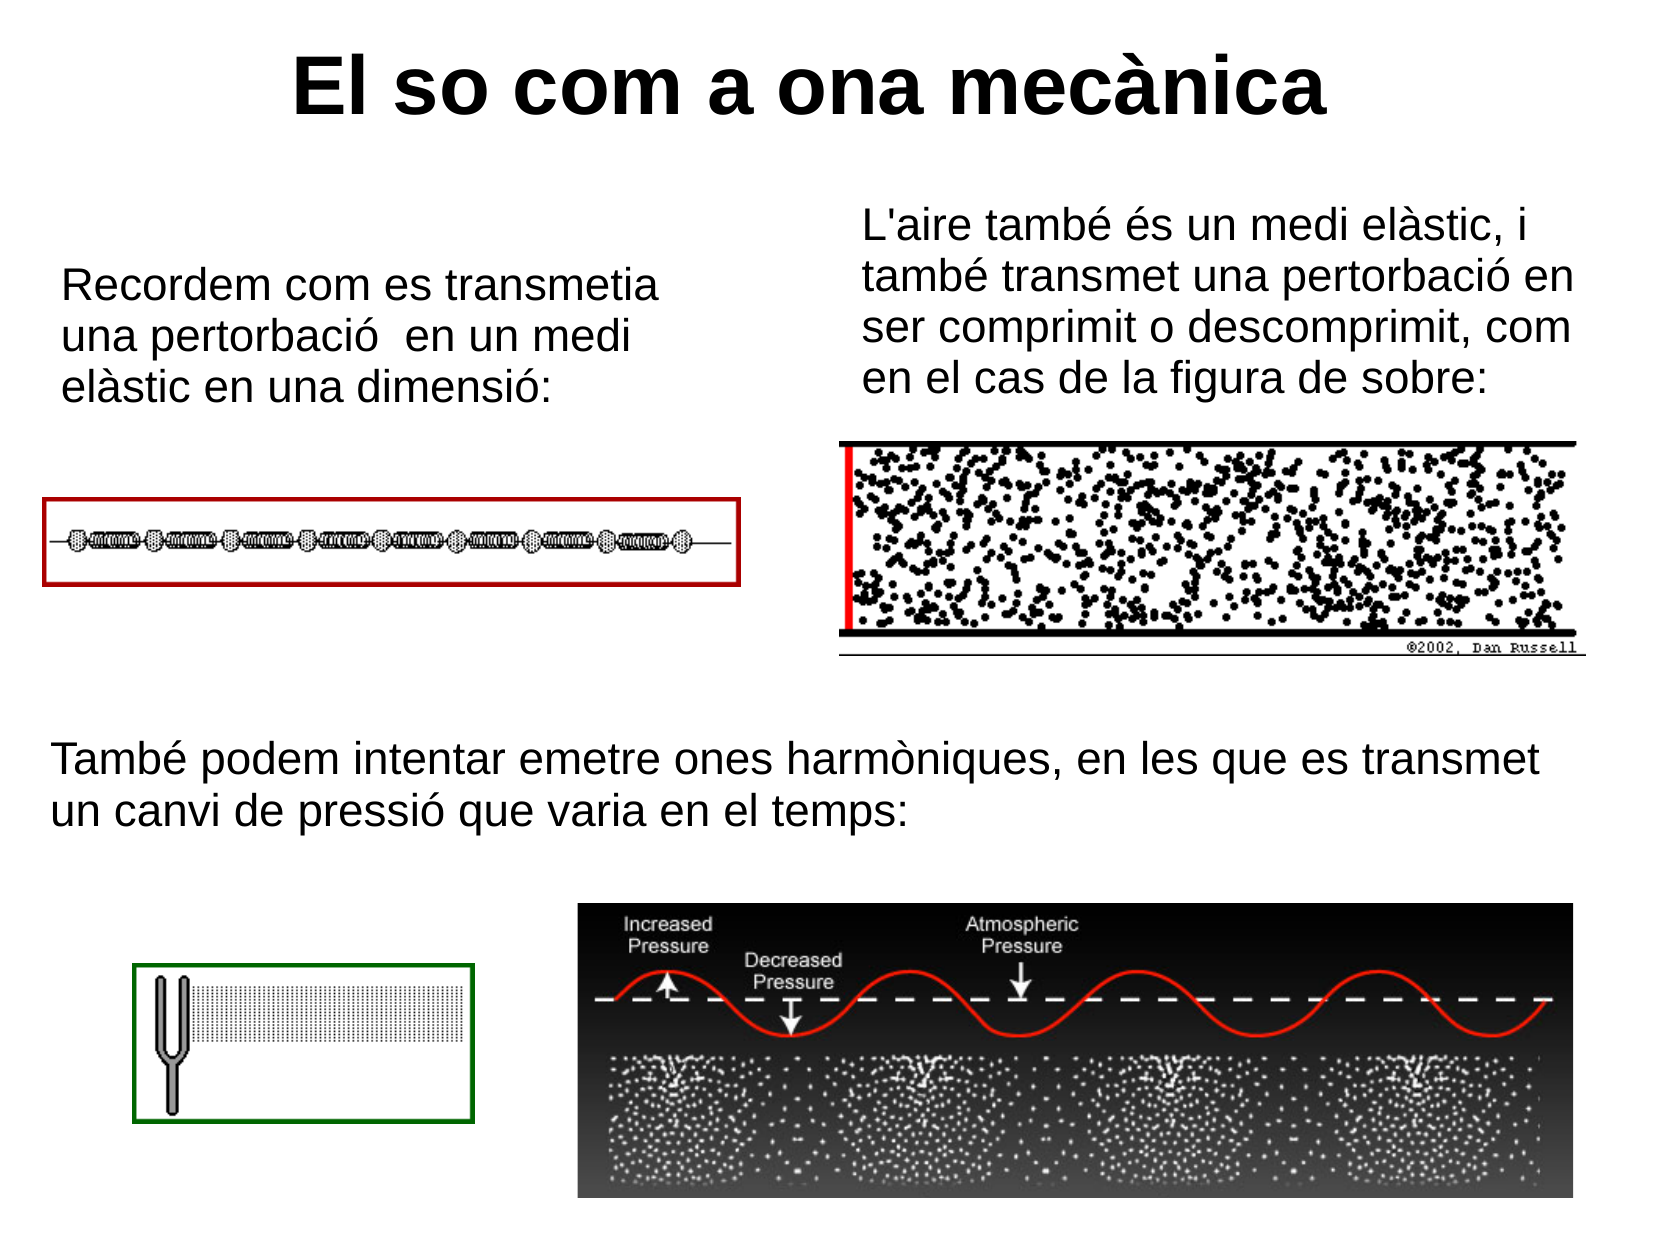

El so com a ona mecànica
L'aire també és un medi elàstic, i també transmet una pertorbació en ser comprimit o descomprimit, com en el cas de la figura de sobre:
Recordem com es transmetia una pertorbació en un medi elàstic en una dimensió:
També podem intentar emetre ones harmòniques, en les que es transmet un canvi de pressió que varia en el temps:
2